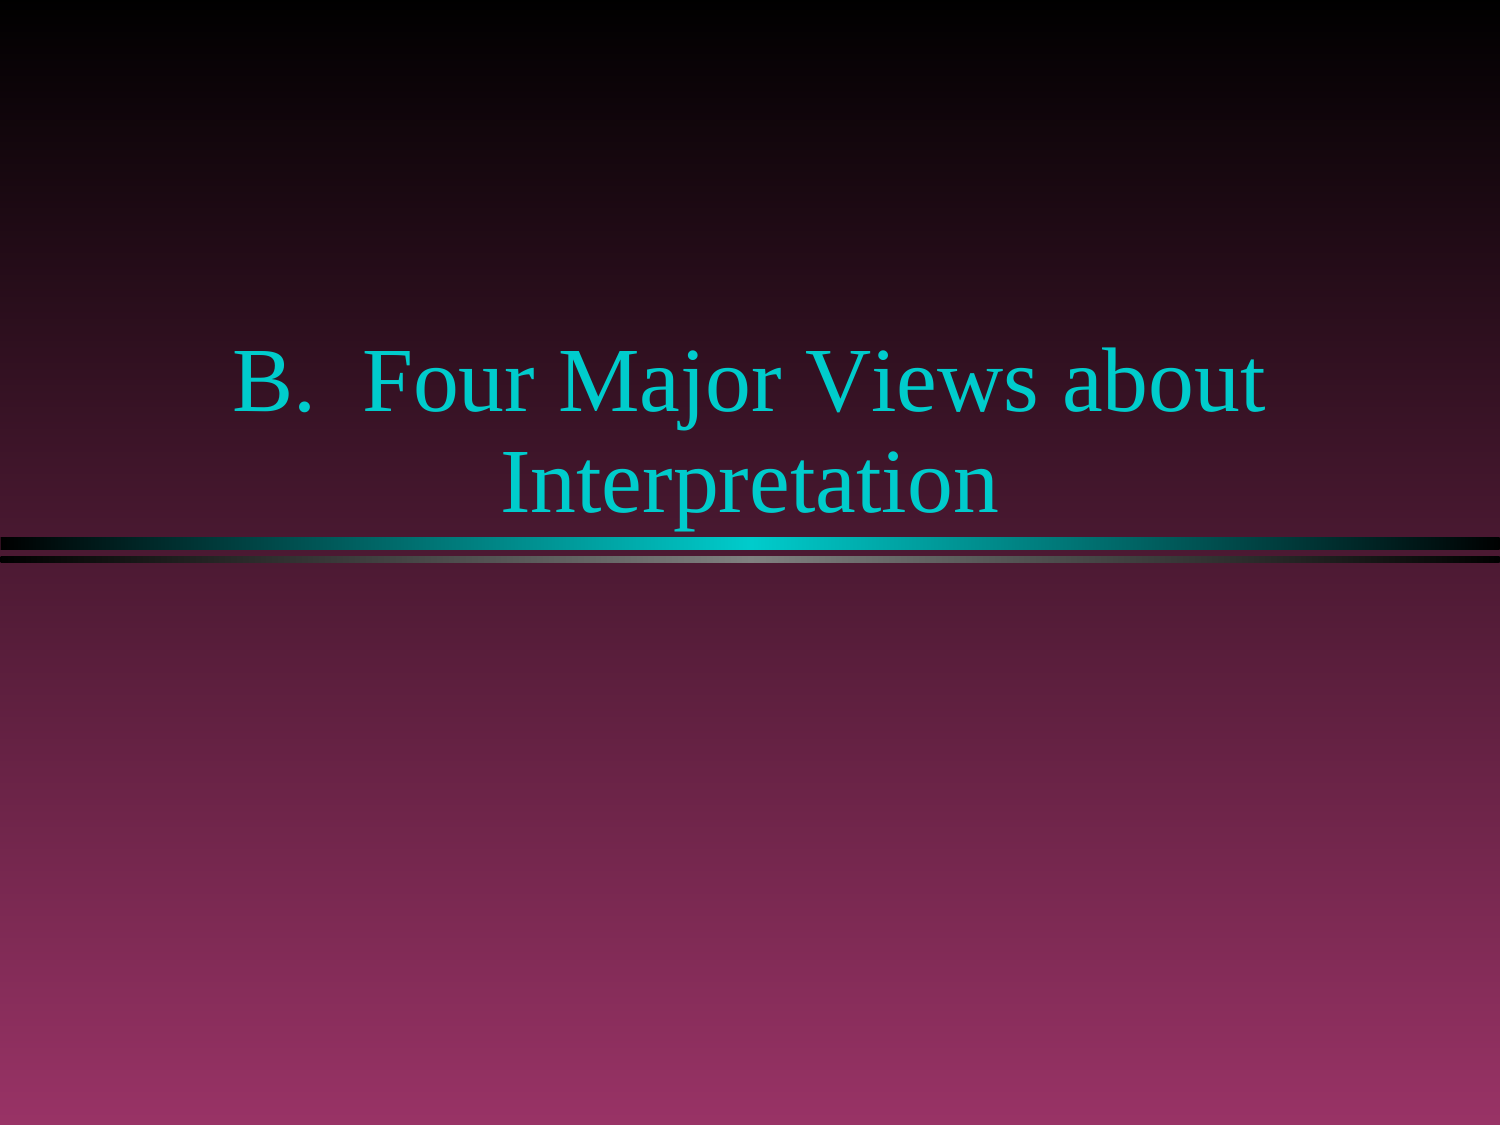

# B. Four Major Views about Interpretation